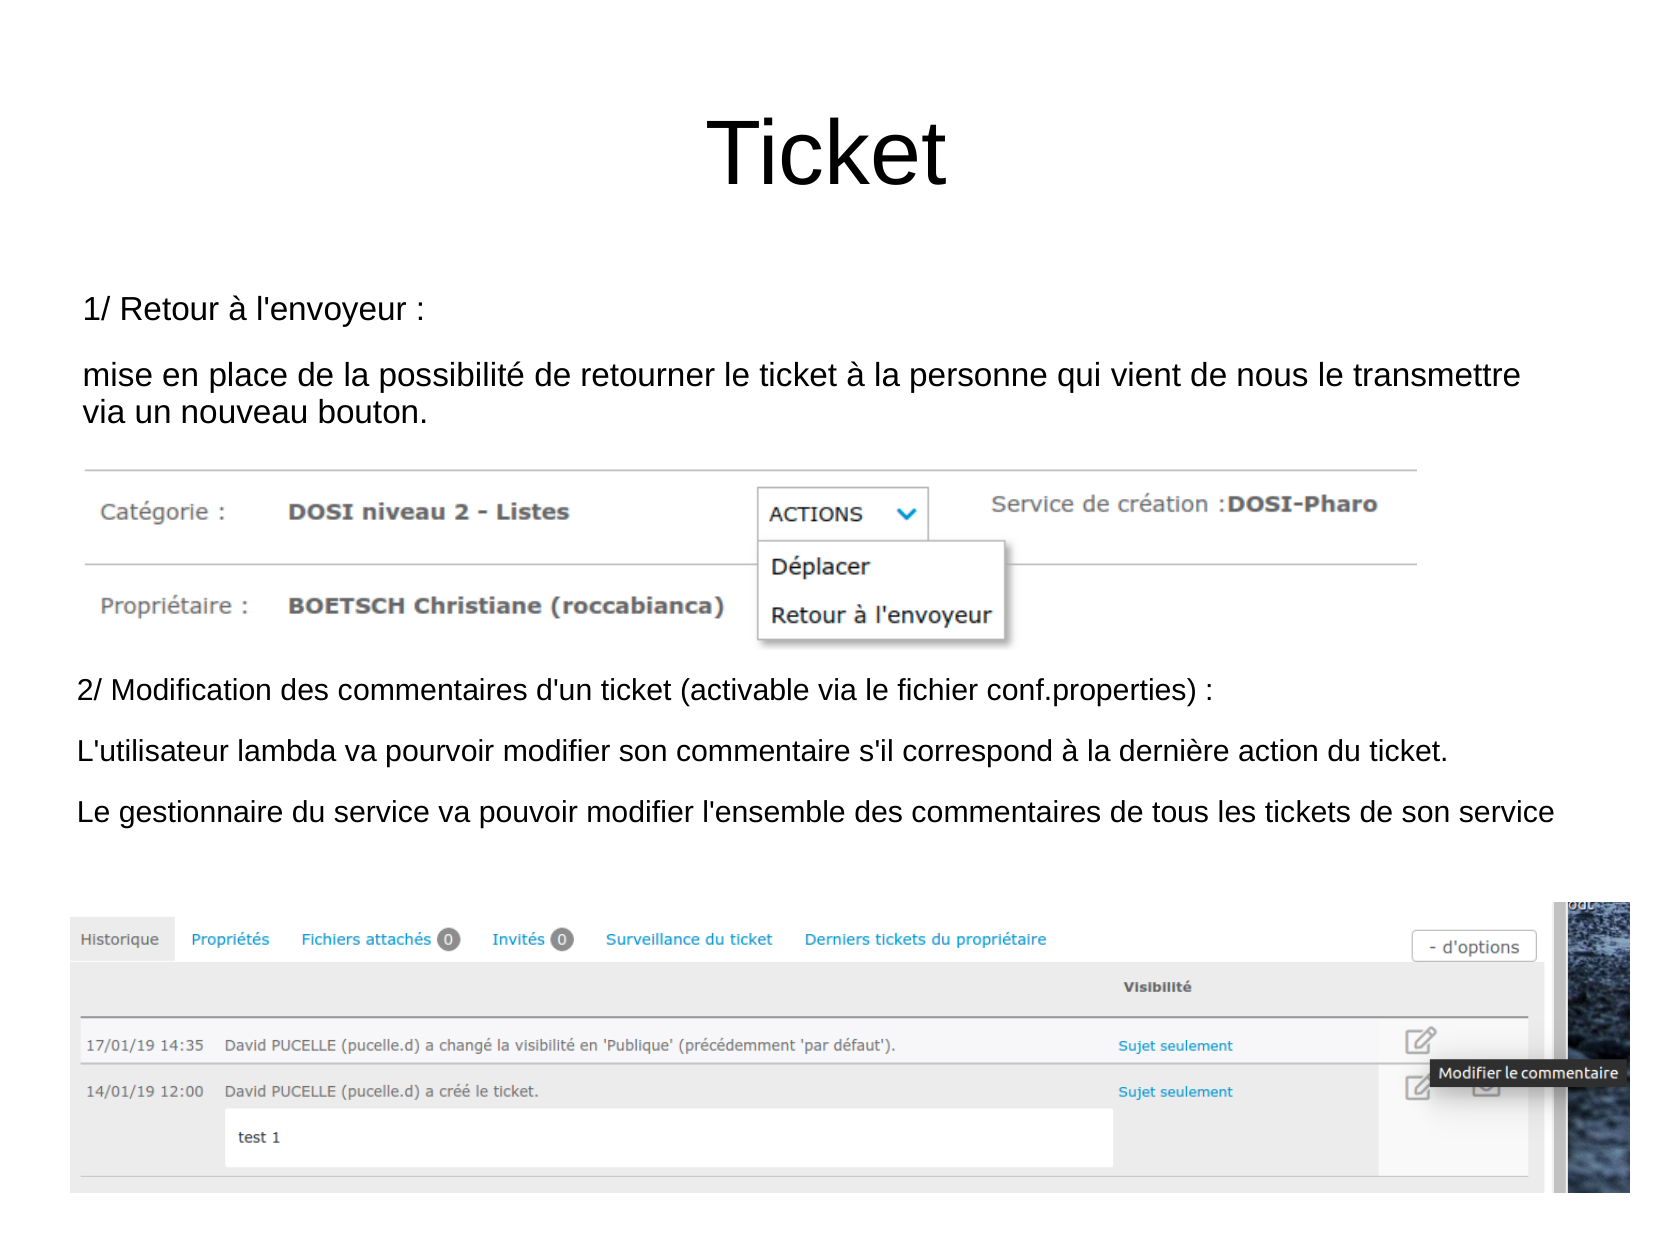

# Ticket
1/ Retour à l'envoyeur :
mise en place de la possibilité de retourner le ticket à la personne qui vient de nous le transmettre via un nouveau bouton.
2/ Modification des commentaires d'un ticket (activable via le fichier conf.properties) :
L'utilisateur lambda va pourvoir modifier son commentaire s'il correspond à la dernière action du ticket.
Le gestionnaire du service va pouvoir modifier l'ensemble des commentaires de tous les tickets de son service